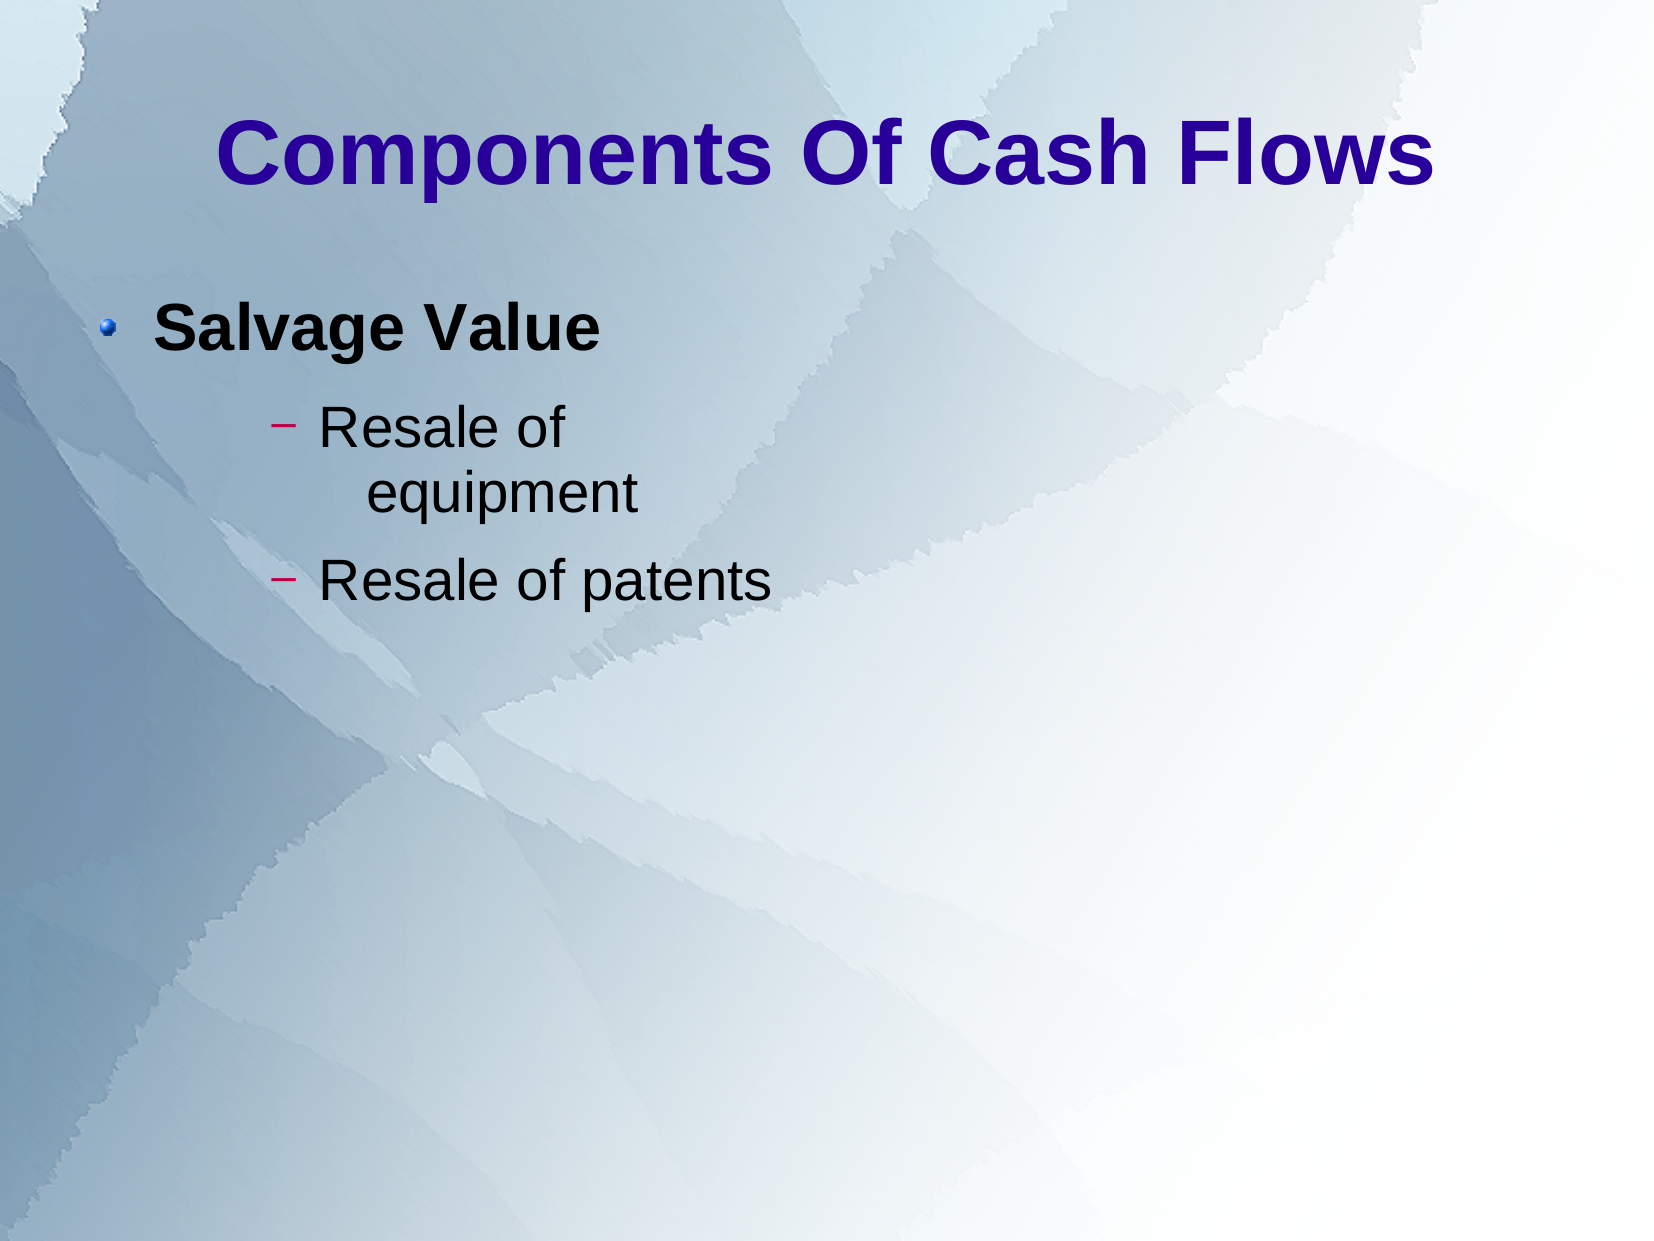

# Components Of Cash Flows
Salvage Value
Resale of equipment
Resale of patents